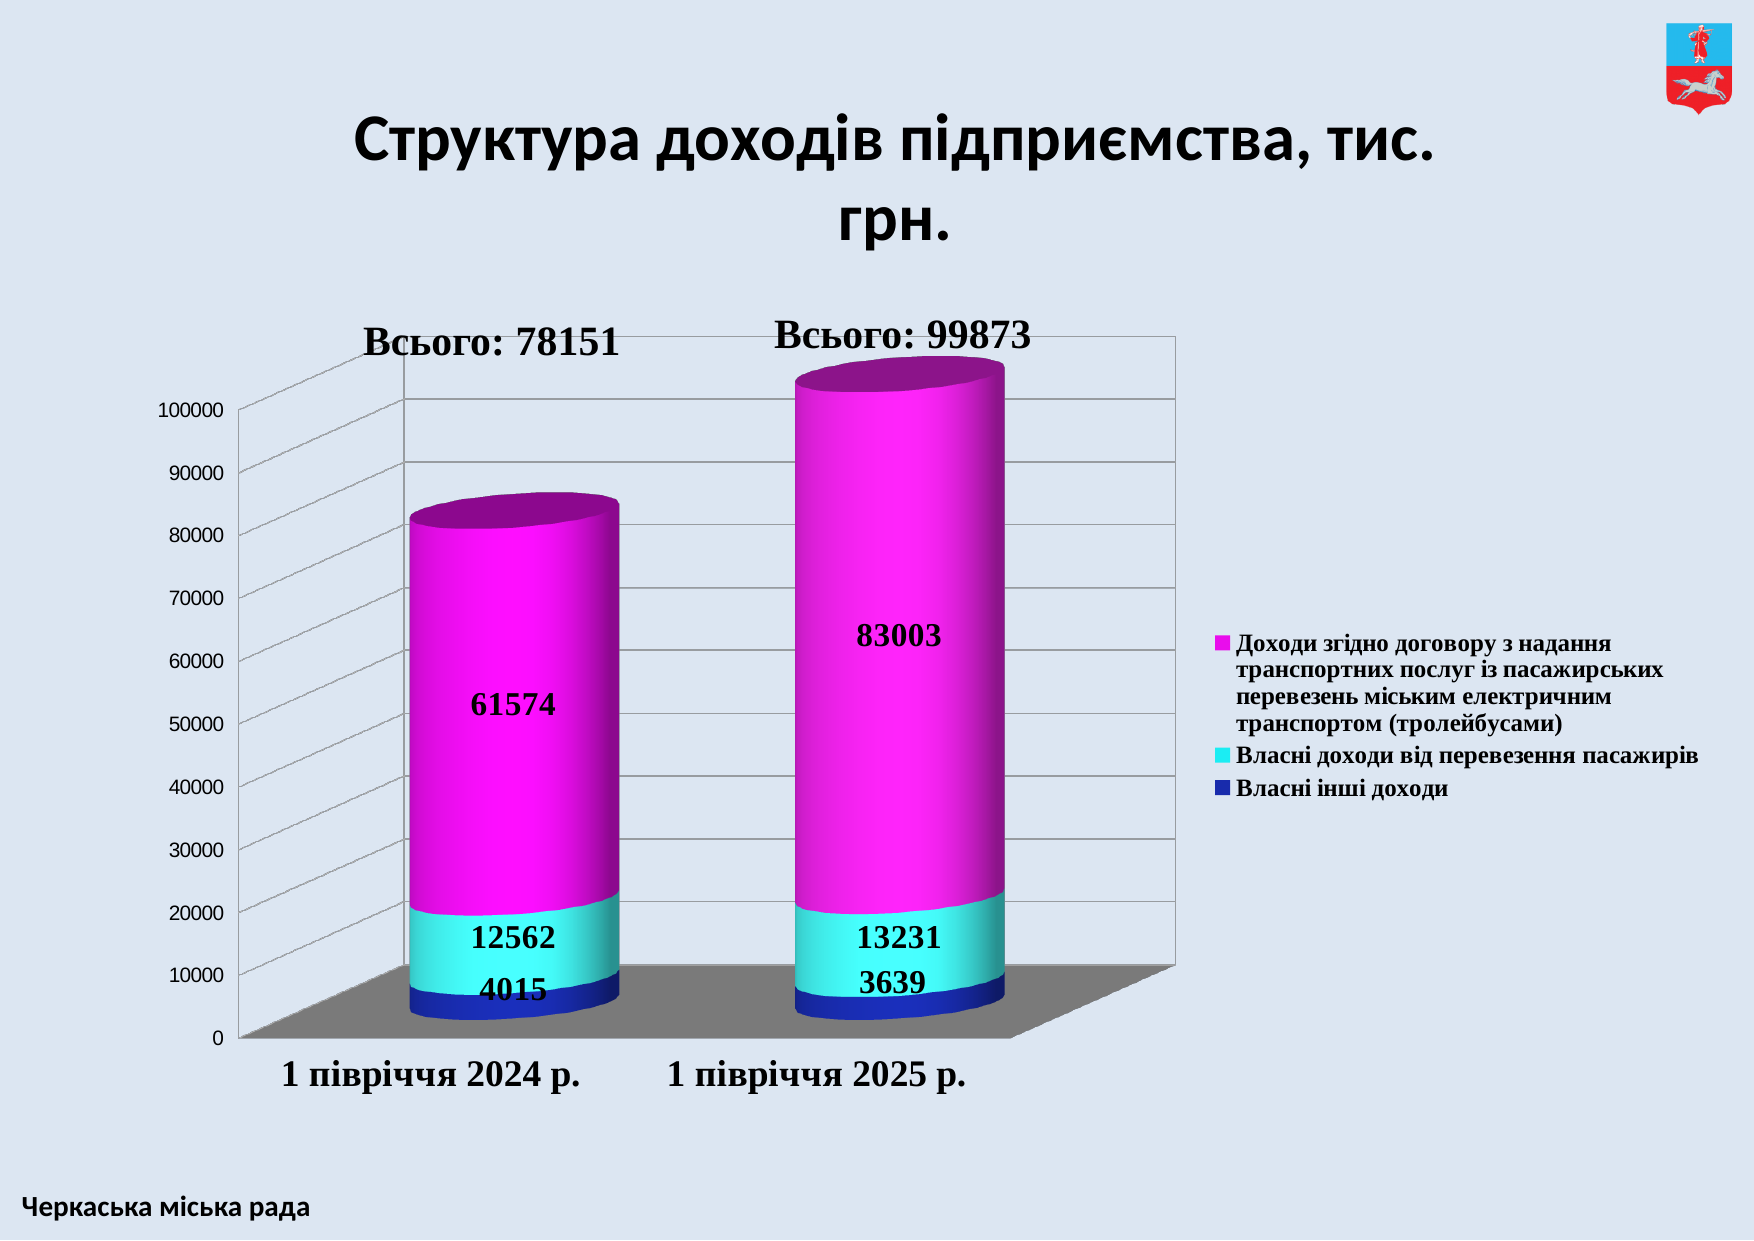

Структура доходів підприємства, тис. грн.
Всього: 99873
Всього: 78151
[unsupported chart]
3639
Черкаська міська рада